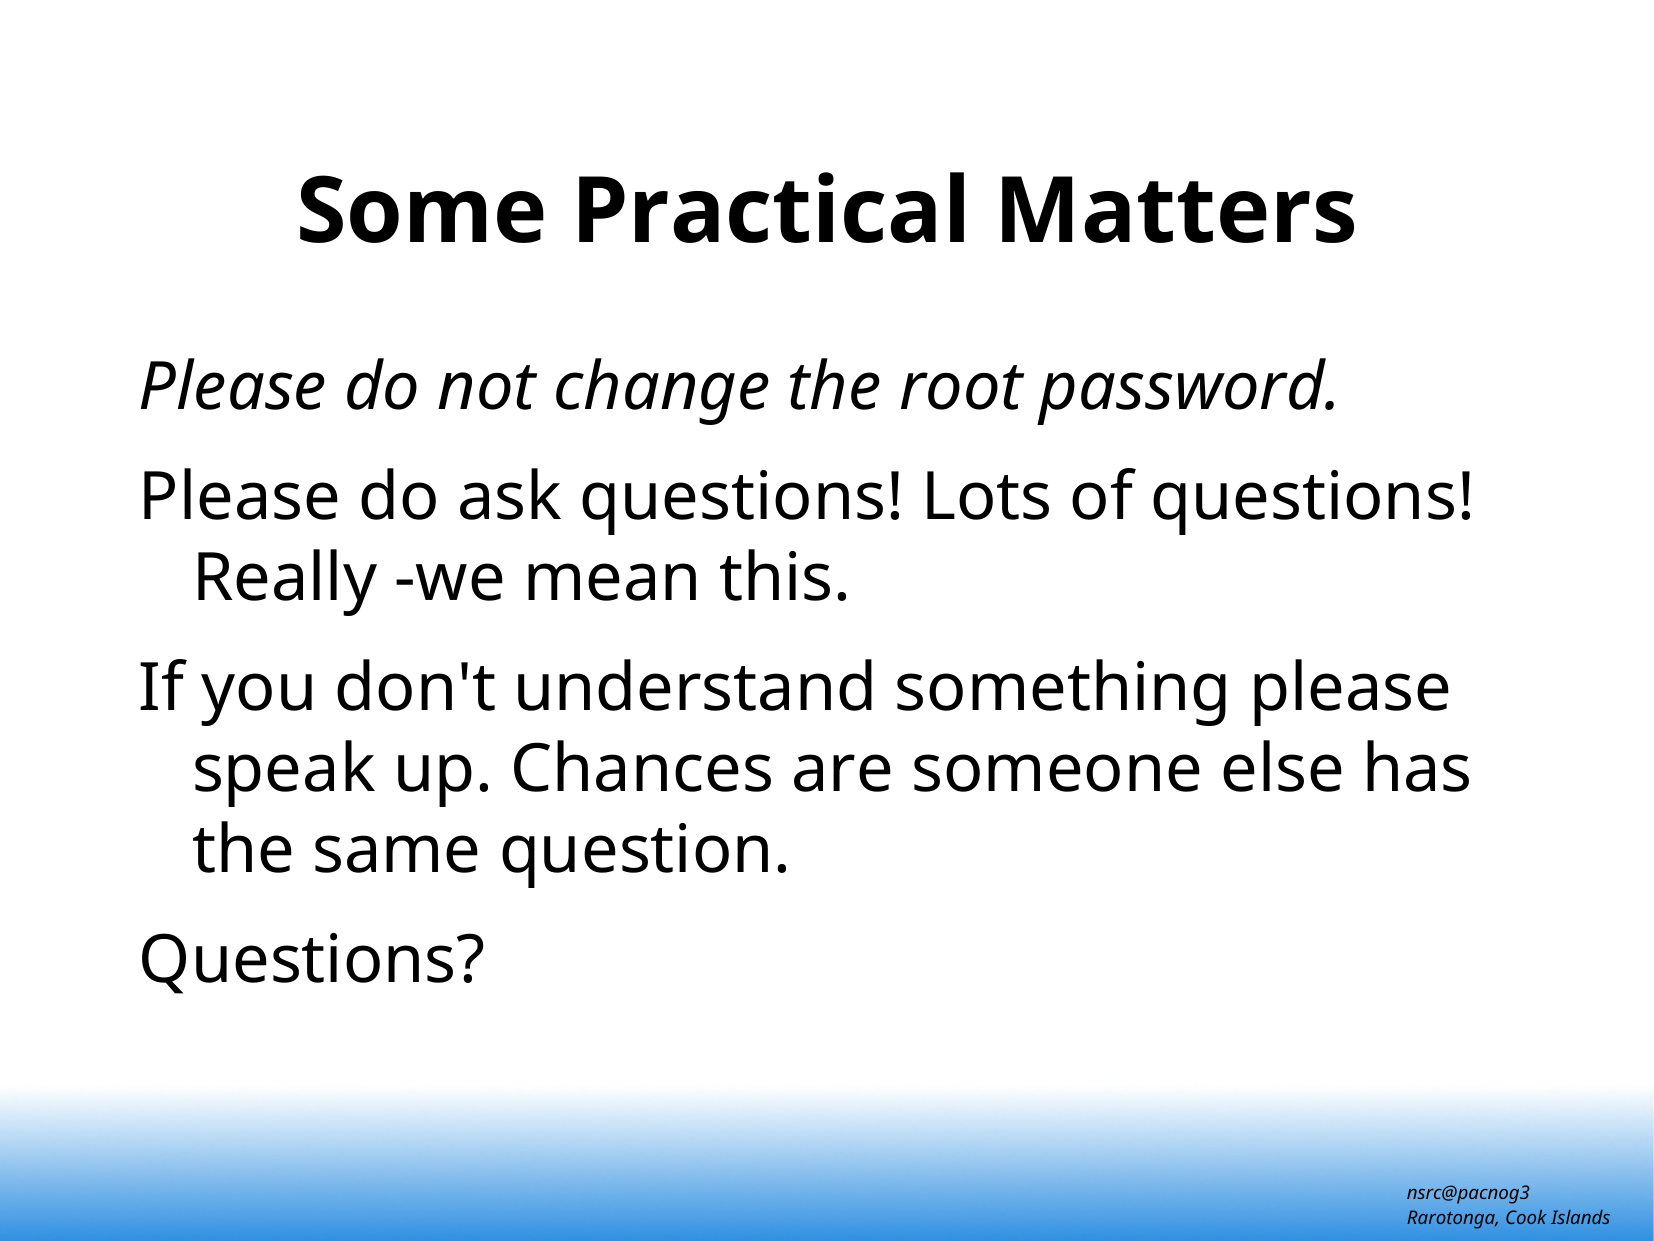

# Some Practical Matters
Please do not change the root password.
Please do ask questions! Lots of questions! Really -we mean this.
If you don't understand something please speak up. Chances are someone else has the same question.
Questions?